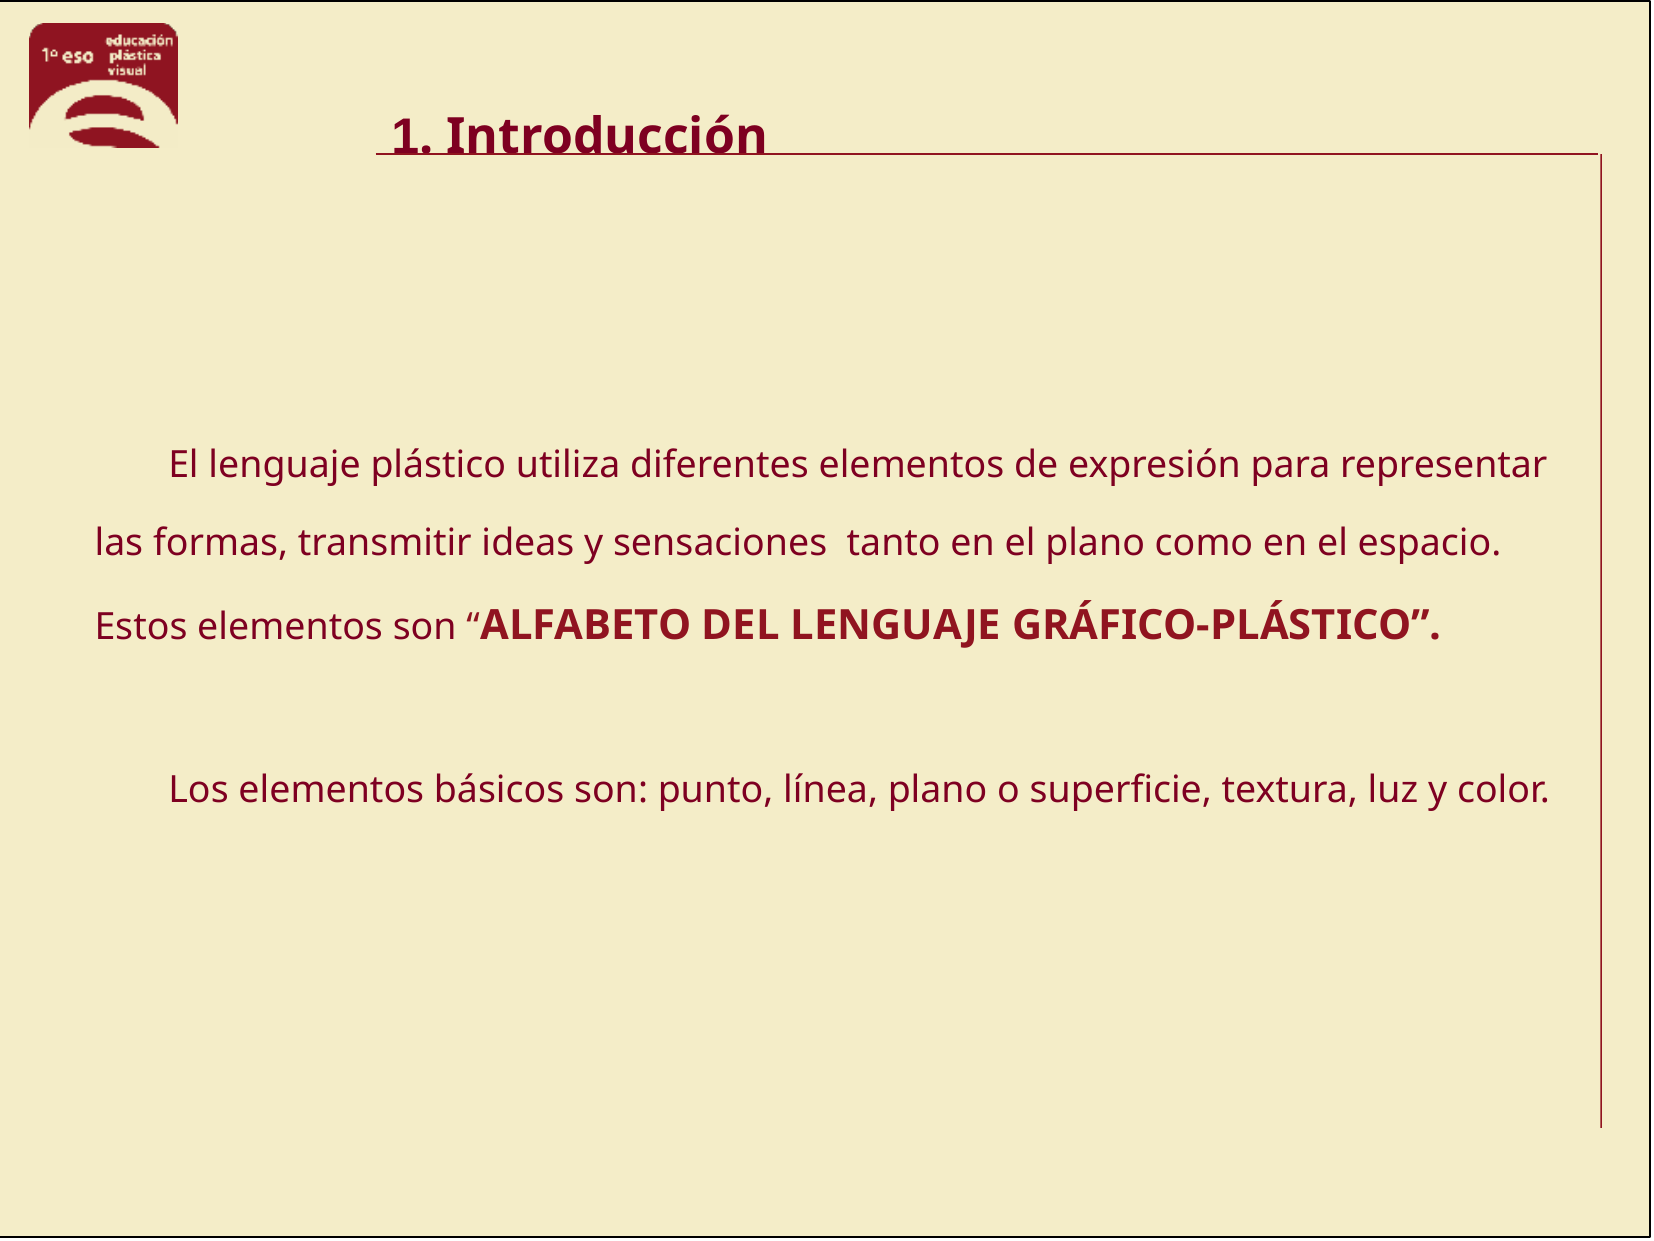

1. Introducción
	El lenguaje plástico utiliza diferentes elementos de expresión para representar las formas, transmitir ideas y sensaciones tanto en el plano como en el espacio. Estos elementos son “ALFABETO DEL LENGUAJE GRÁFICO-PLÁSTICO”.
	Los elementos básicos son: punto, línea, plano o superficie, textura, luz y color.
#